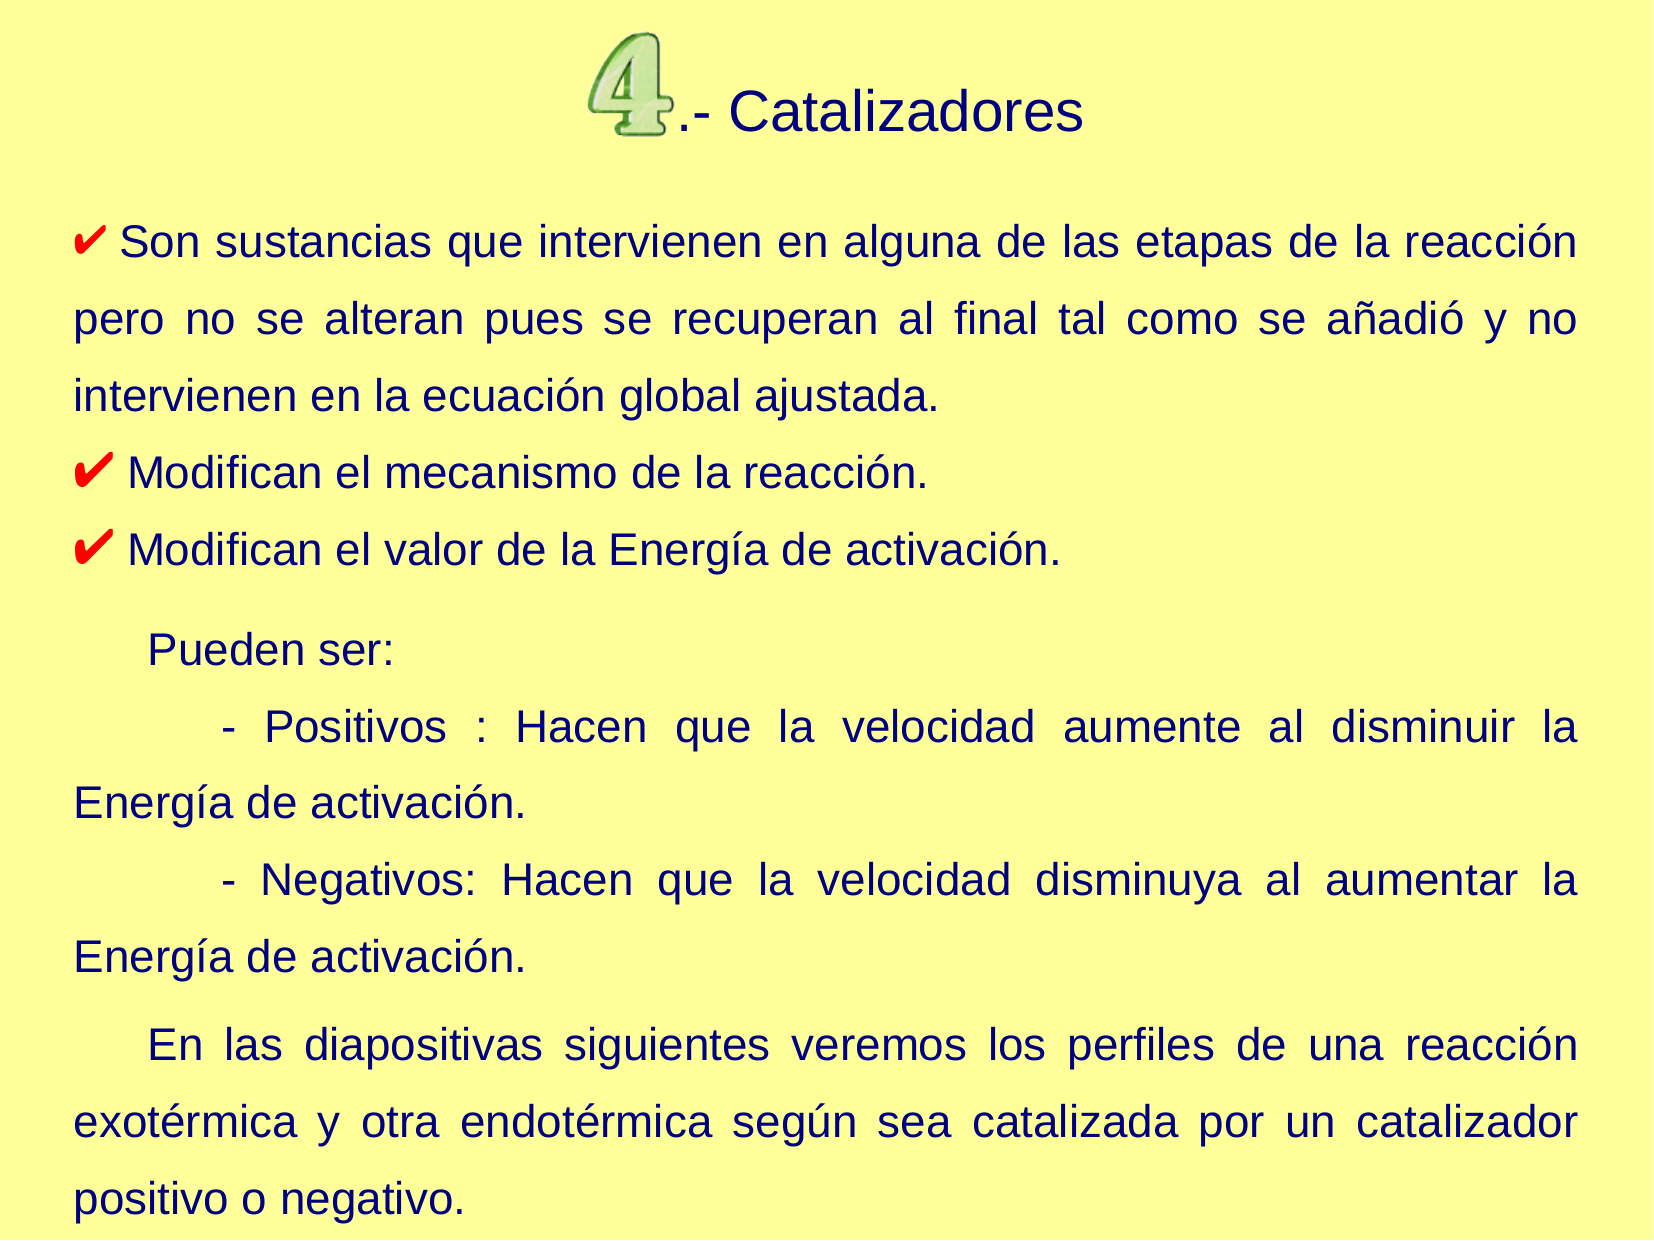

.- Catalizadores
 Son sustancias que intervienen en alguna de las etapas de la reacción pero no se alteran pues se recuperan al final tal como se añadió y no intervienen en la ecuación global ajustada.
 Modifican el mecanismo de la reacción.
 Modifican el valor de la Energía de activación.
	Pueden ser:
		- Positivos : Hacen que la velocidad aumente al disminuir la Energía de activación.
		- Negativos: Hacen que la velocidad disminuya al aumentar la Energía de activación.
	En las diapositivas siguientes veremos los perfiles de una reacción exotérmica y otra endotérmica según sea catalizada por un catalizador positivo o negativo.